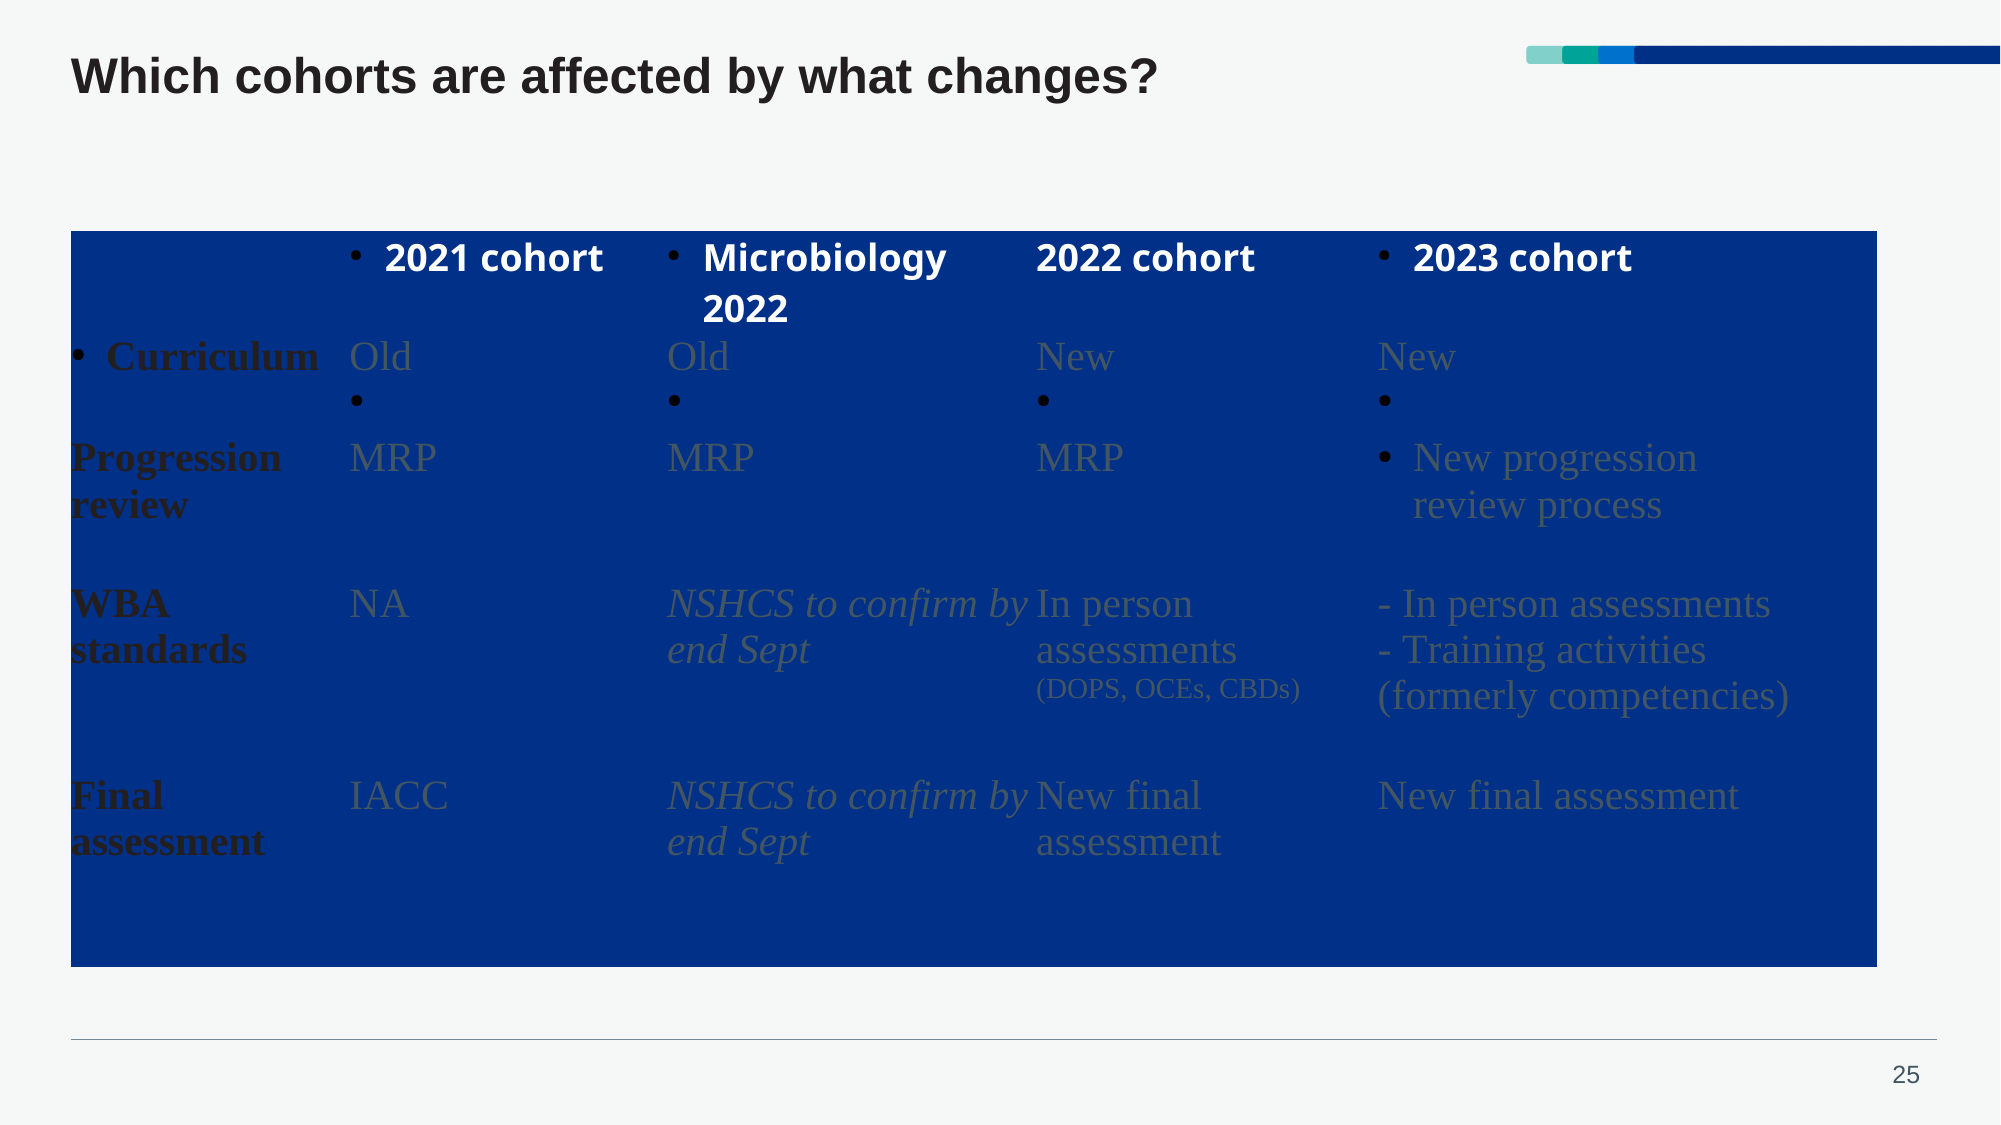

# Which cohorts are affected by what changes?
| | 2021 cohort | Microbiology 2022 | 2022 cohort | 2023 cohort |
| --- | --- | --- | --- | --- |
| Curriculum | Old | Old | New | New |
| Progression review | MRP | MRP | MRP | New progression review process |
| WBA standards | NA | NSHCS to confirm by end Sept | In person assessments (DOPS, OCEs, CBDs) | - In person assessments - Training activities (formerly competencies) |
| Final assessment | IACC | NSHCS to confirm by end Sept | New final assessment | New final assessment |